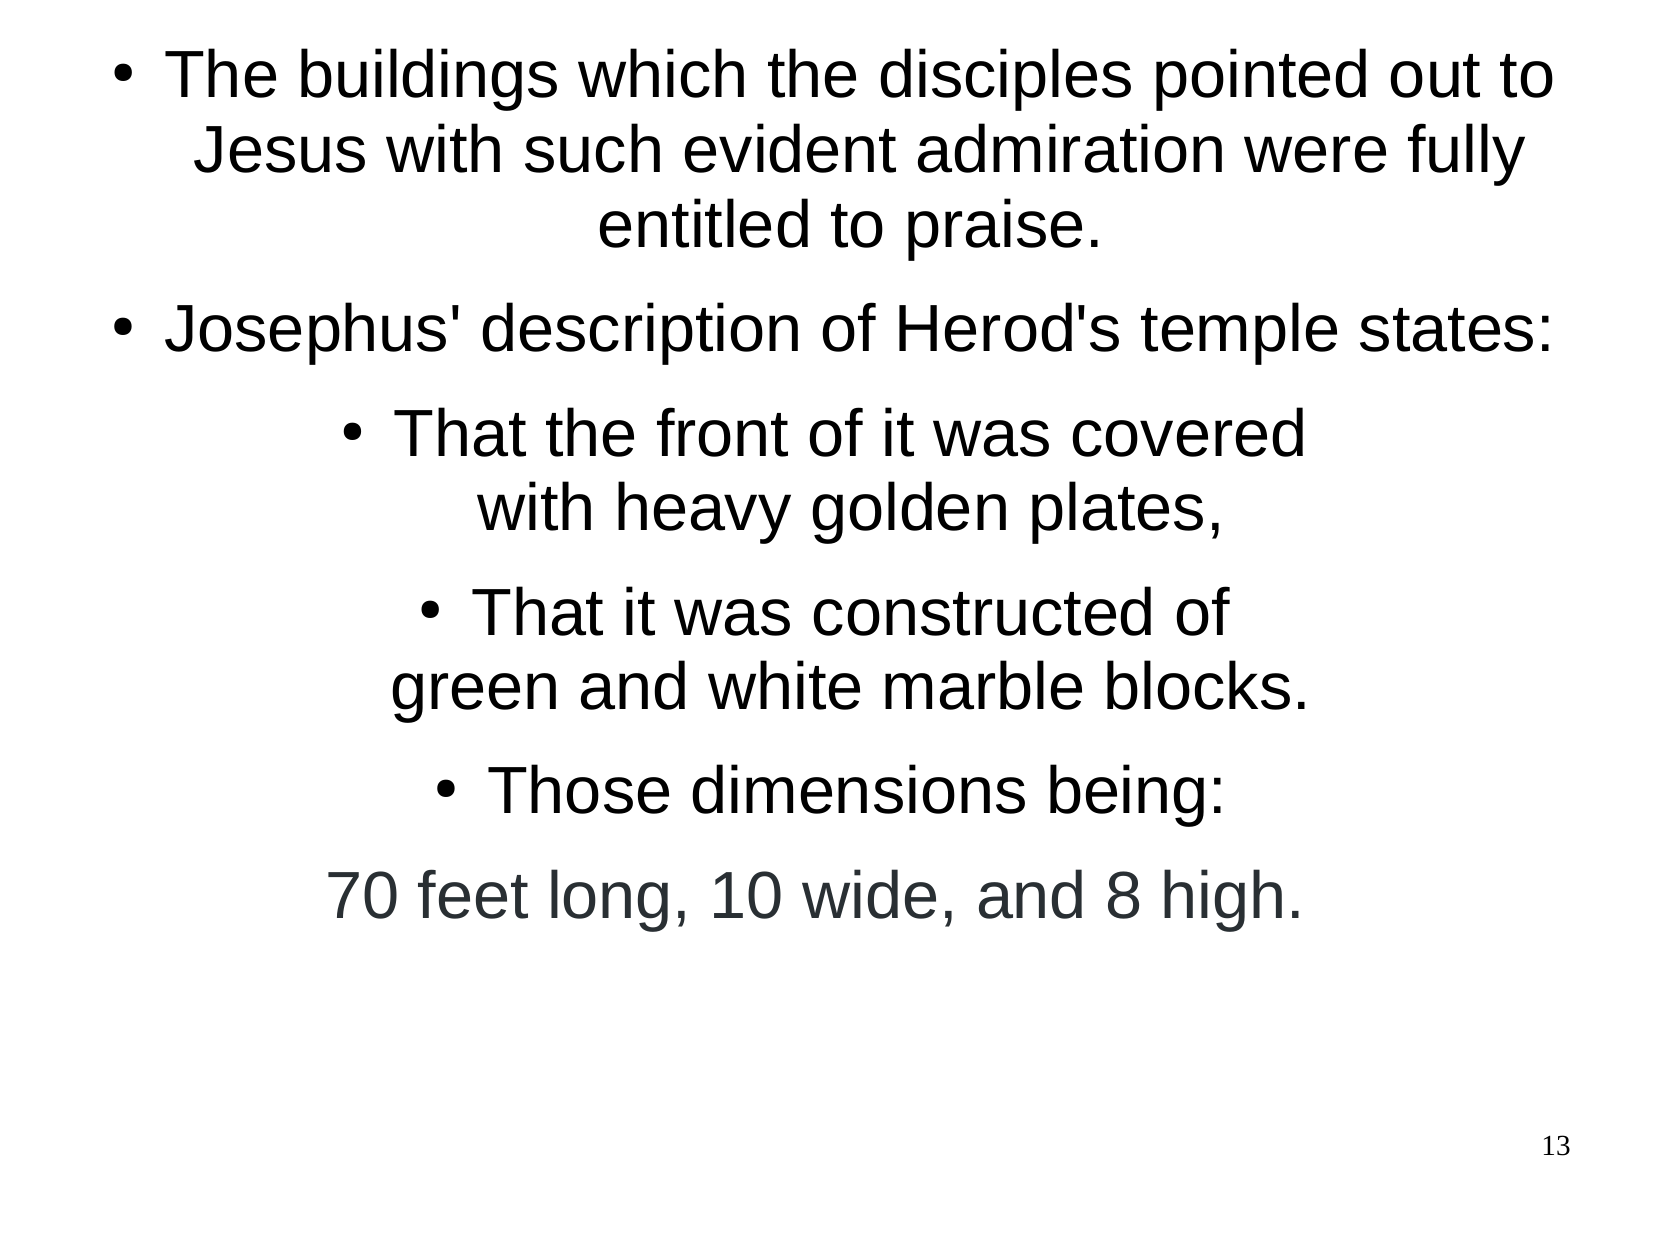

# The buildings which the disciples pointed out to Jesus with such evident admiration were fully entitled to praise.
Josephus' description of Herod's temple states:
That the front of it was covered
with heavy golden plates,
That it was constructed of
green and white marble blocks.
Those dimensions being:
70 feet long, 10 wide, and 8 high.
13